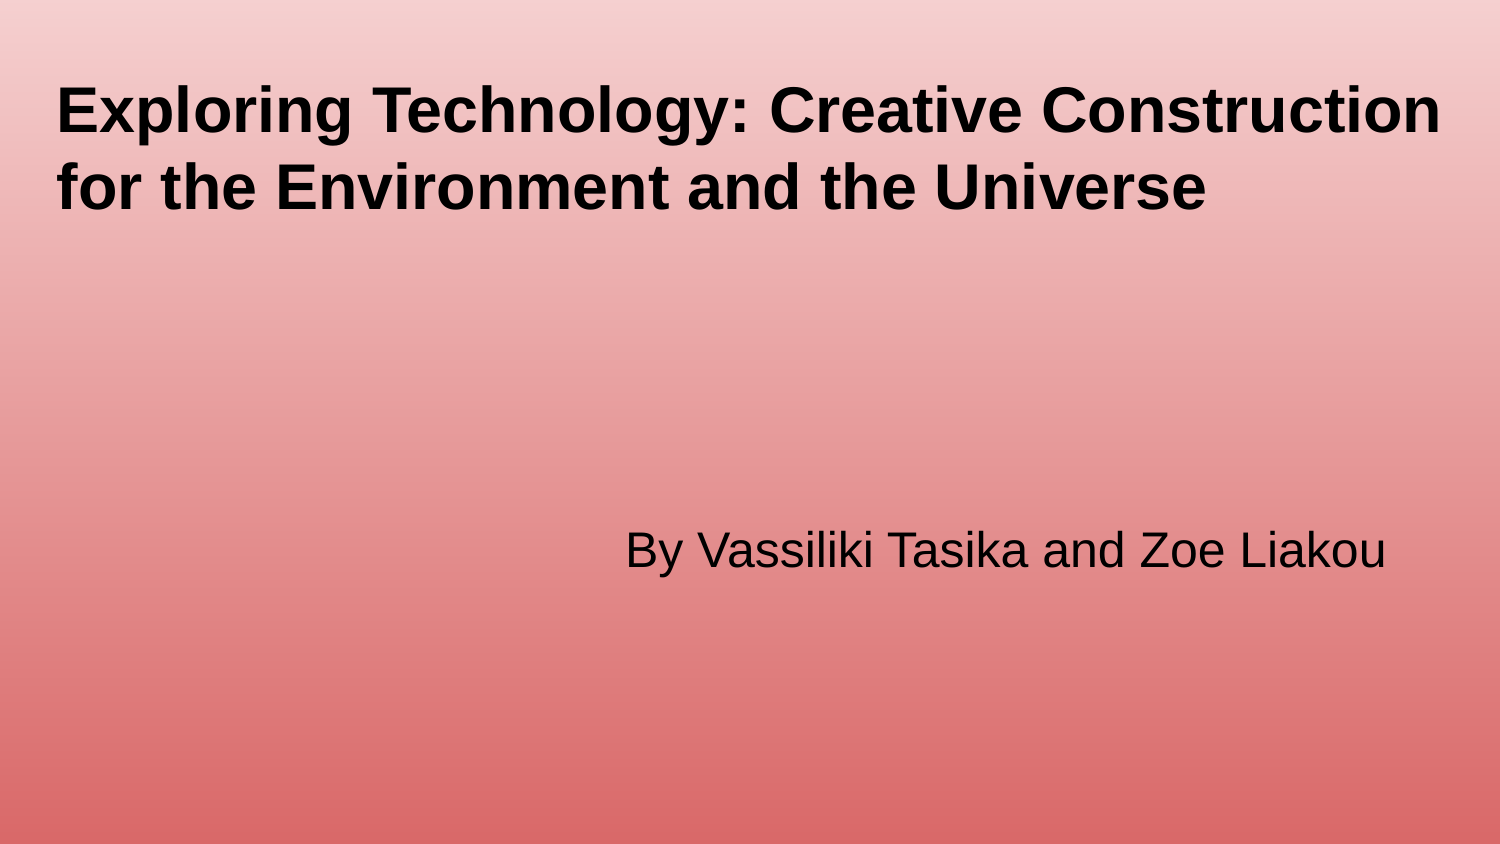

Exploring Technology: Creative Construction for the Environment and the Universe
By Vassiliki Tasika and Zoe Liakou